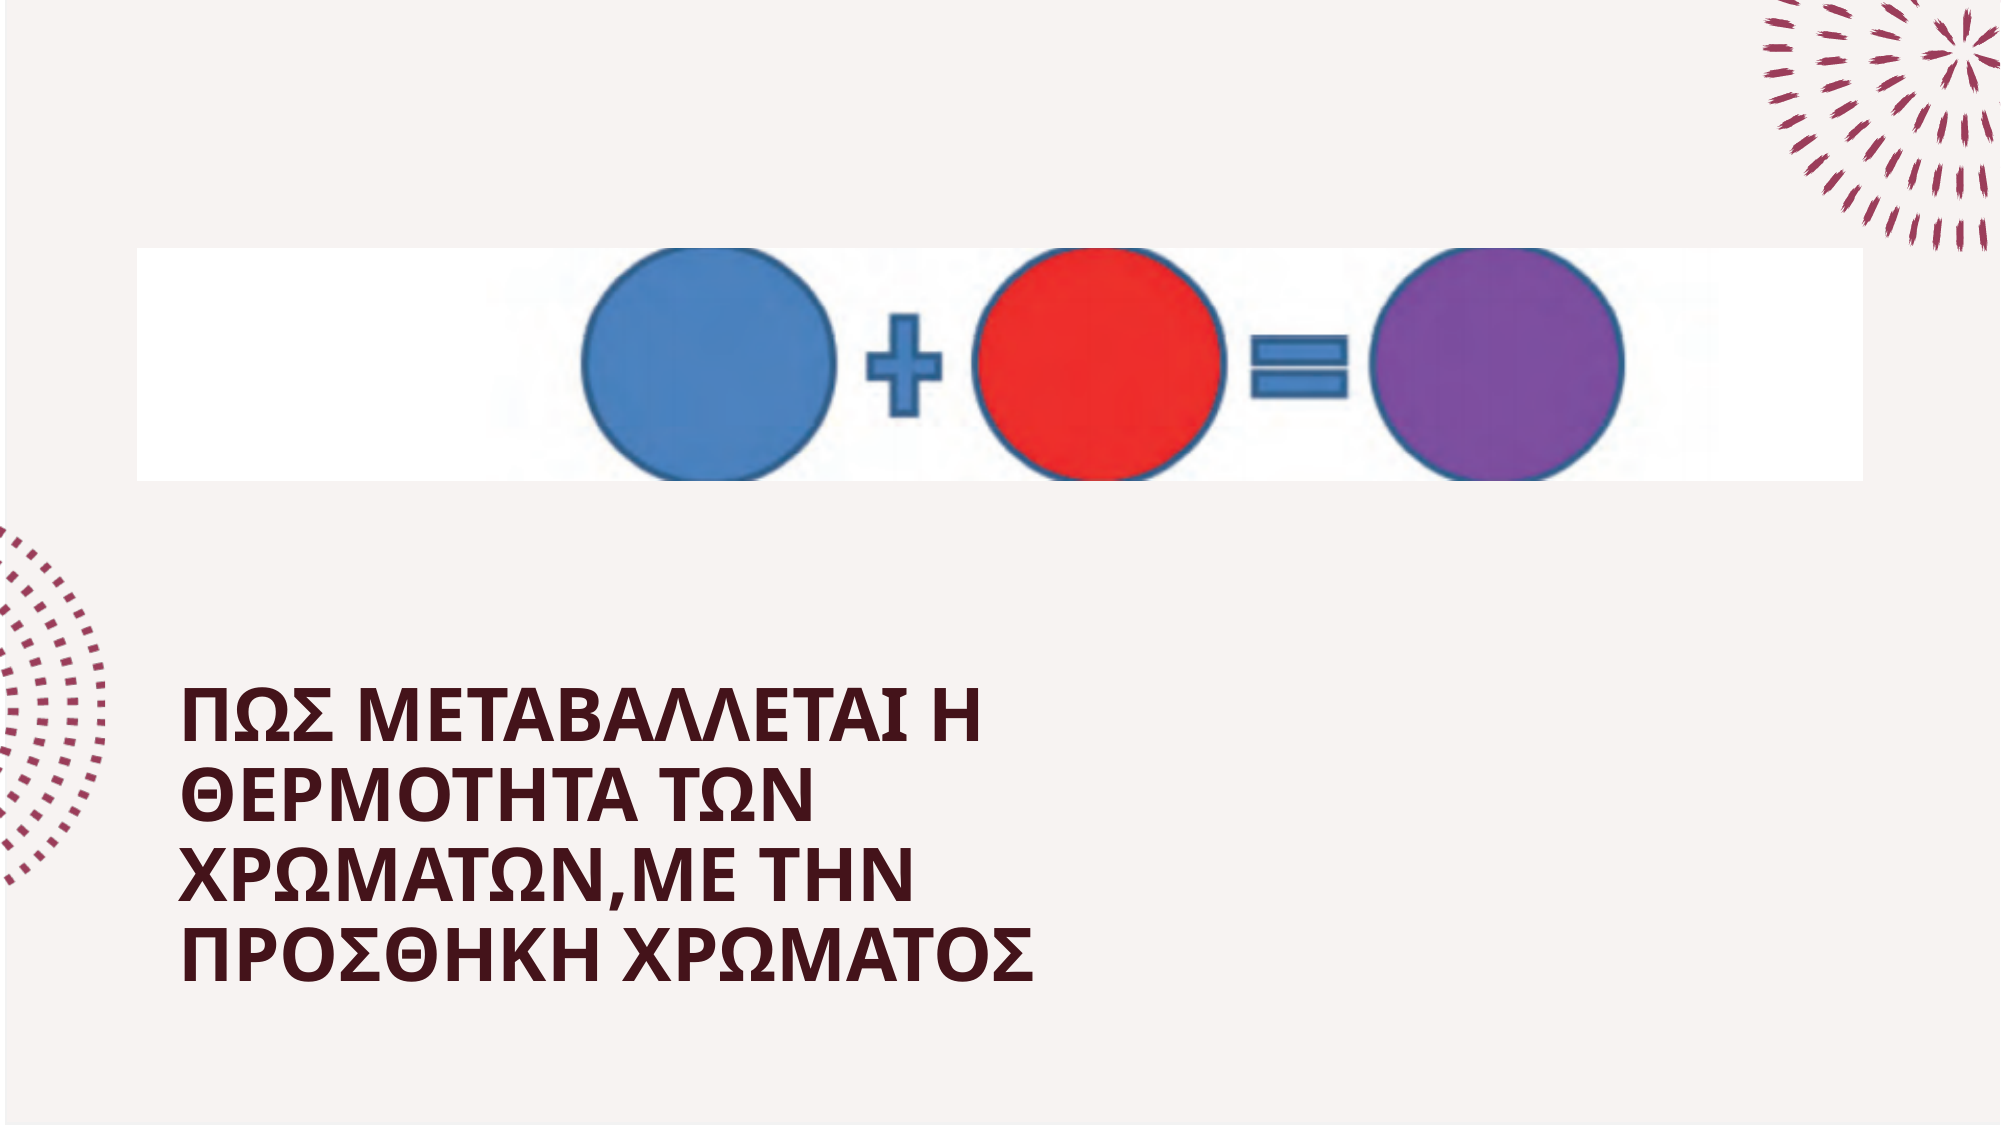

# ΠΩΣ ΜΕΤΑΒΑΛΛΕΤΑΙ Η ΘΕΡΜΟΤΗΤΑ ΤΩΝ ΧΡΩΜΑΤΩΝ,ΜΕ ΤΗΝ ΠΡΟΣΘΗΚΗ ΧΡΩΜΑΤΟΣ